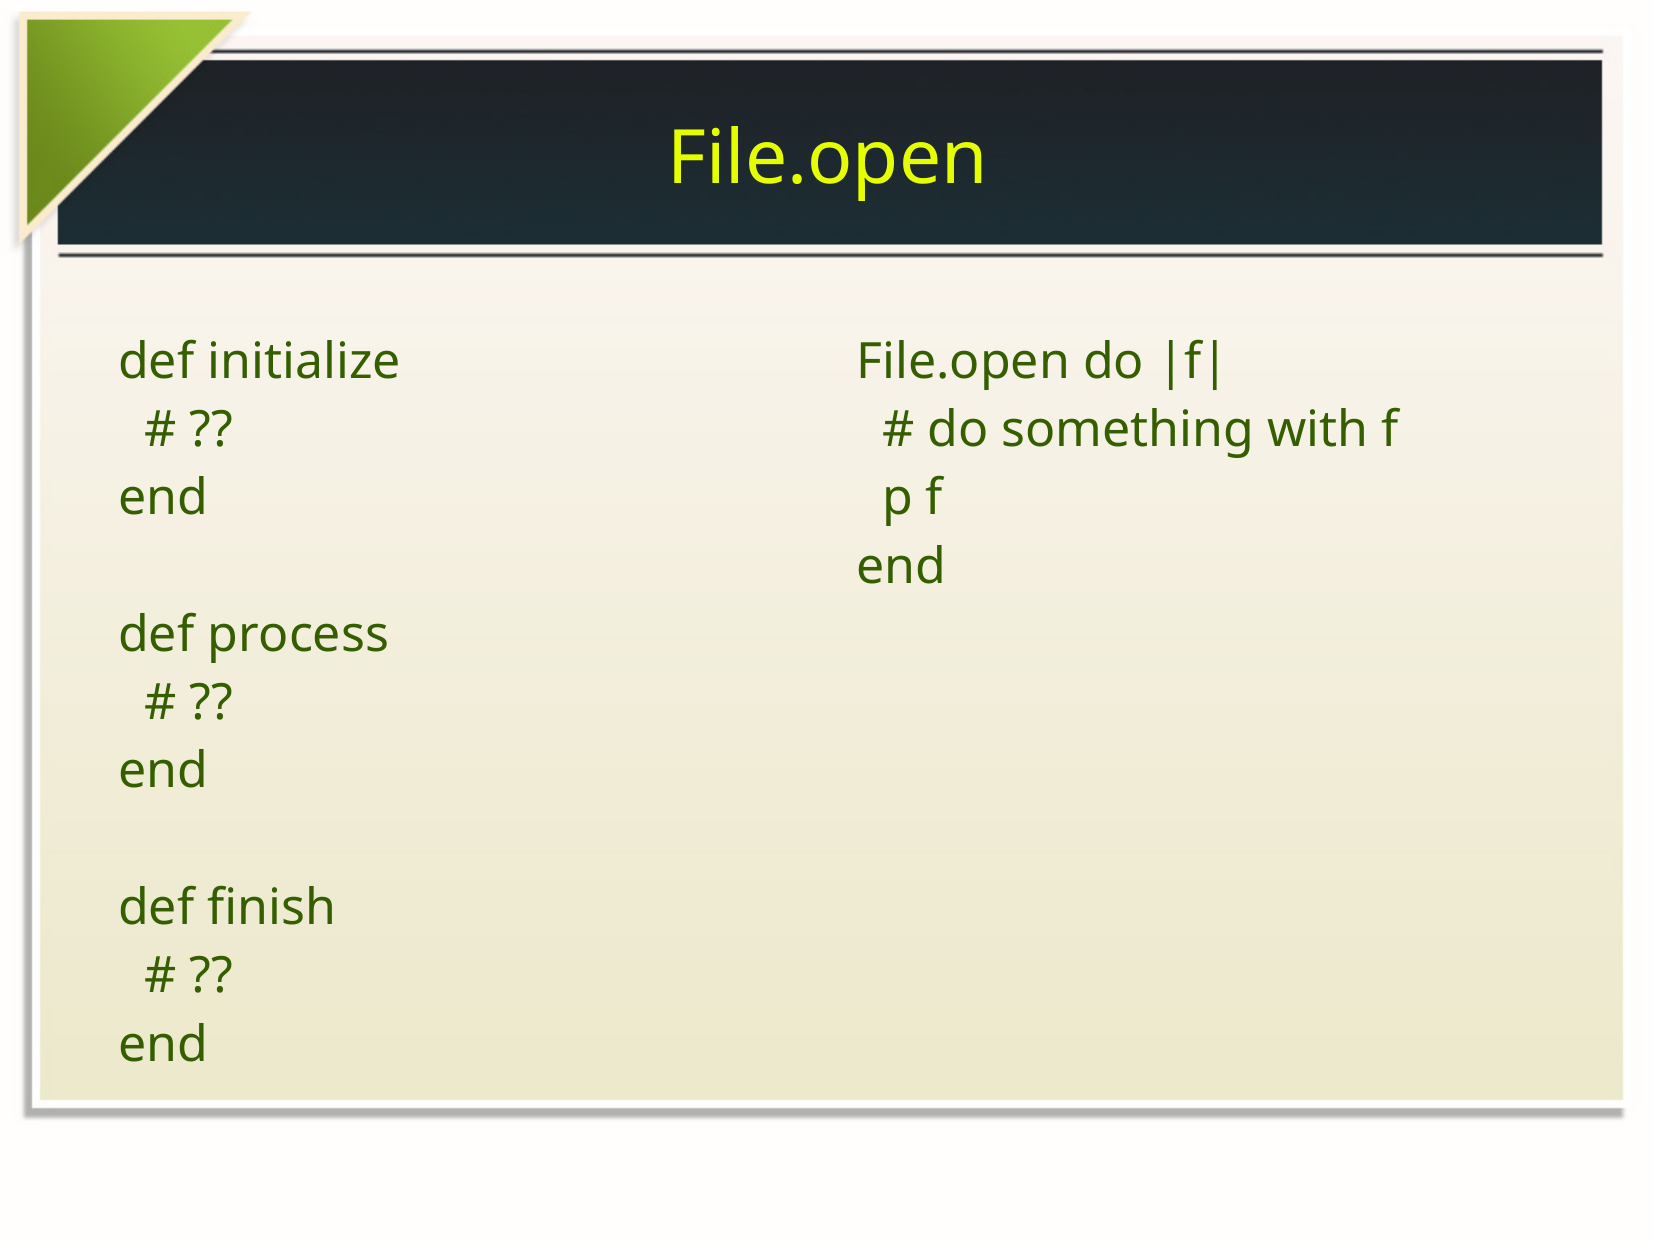

# File.open
def initialize
 # ??
end
def process
 # ??
end
def finish
 # ??
end
File.open do |f|
 # do something with f
 p f
end